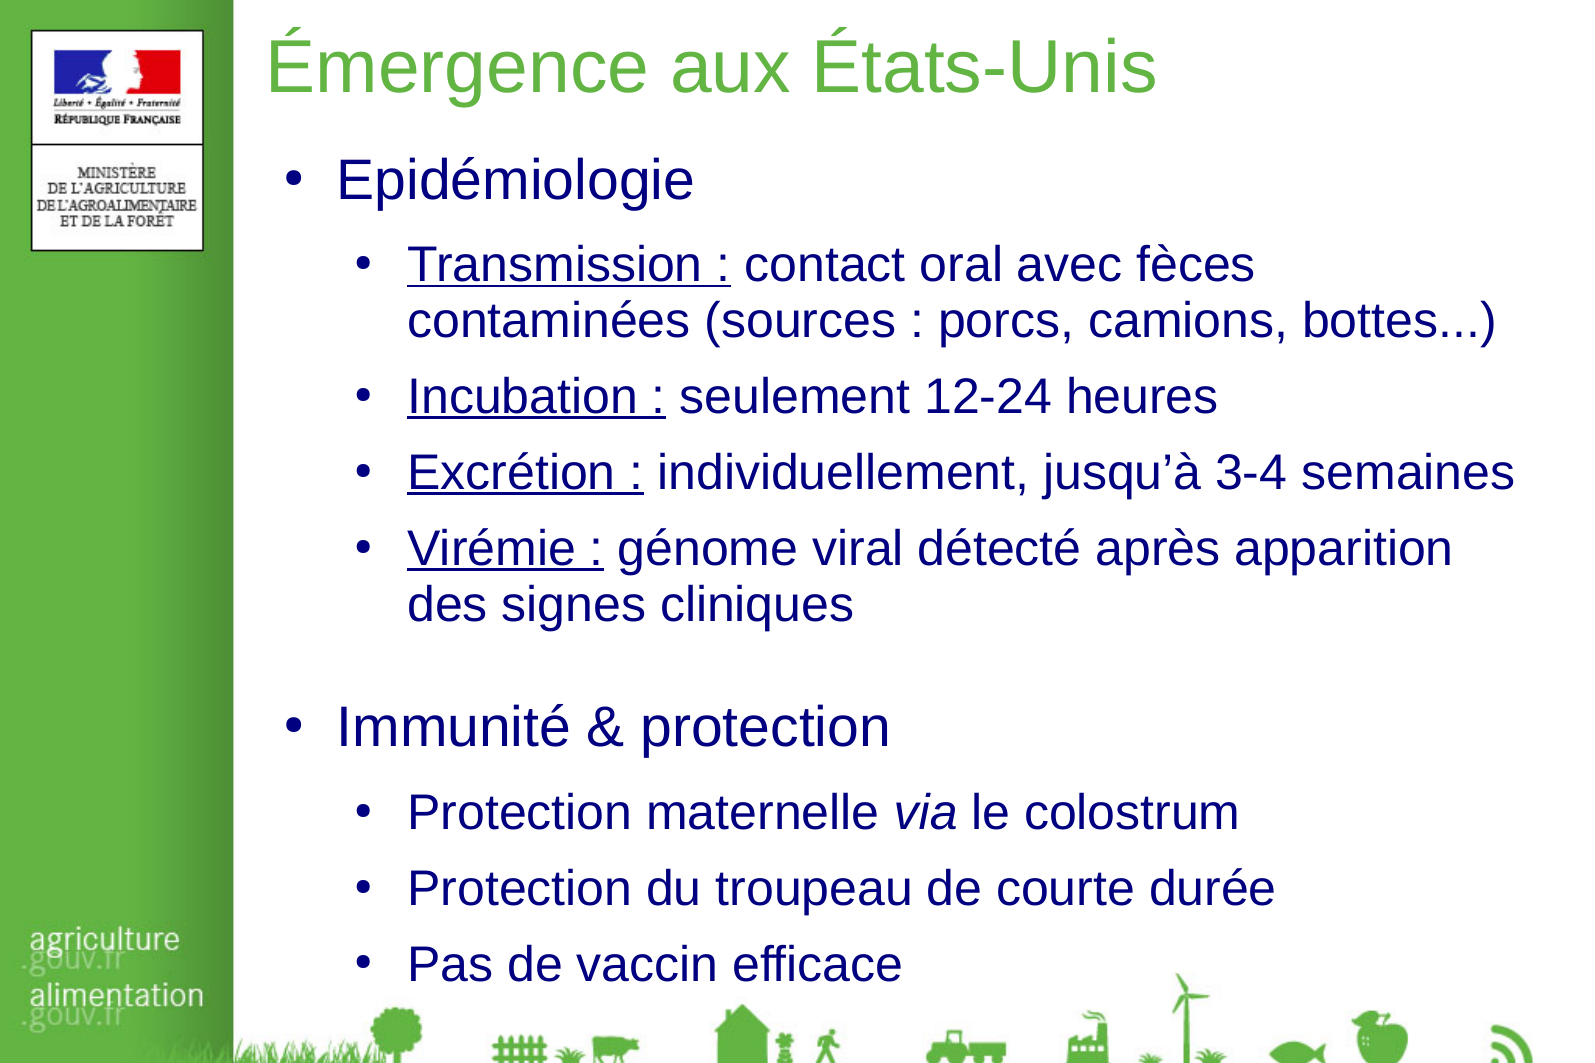

# Émergence aux États-Unis
Epidémiologie
Transmission : contact oral avec fèces contaminées (sources : porcs, camions, bottes...)
Incubation : seulement 12-24 heures
Excrétion : individuellement, jusqu’à 3-4 semaines
Virémie : génome viral détecté après apparition des signes cliniques
Immunité & protection
Protection maternelle via le colostrum
Protection du troupeau de courte durée
Pas de vaccin efficace